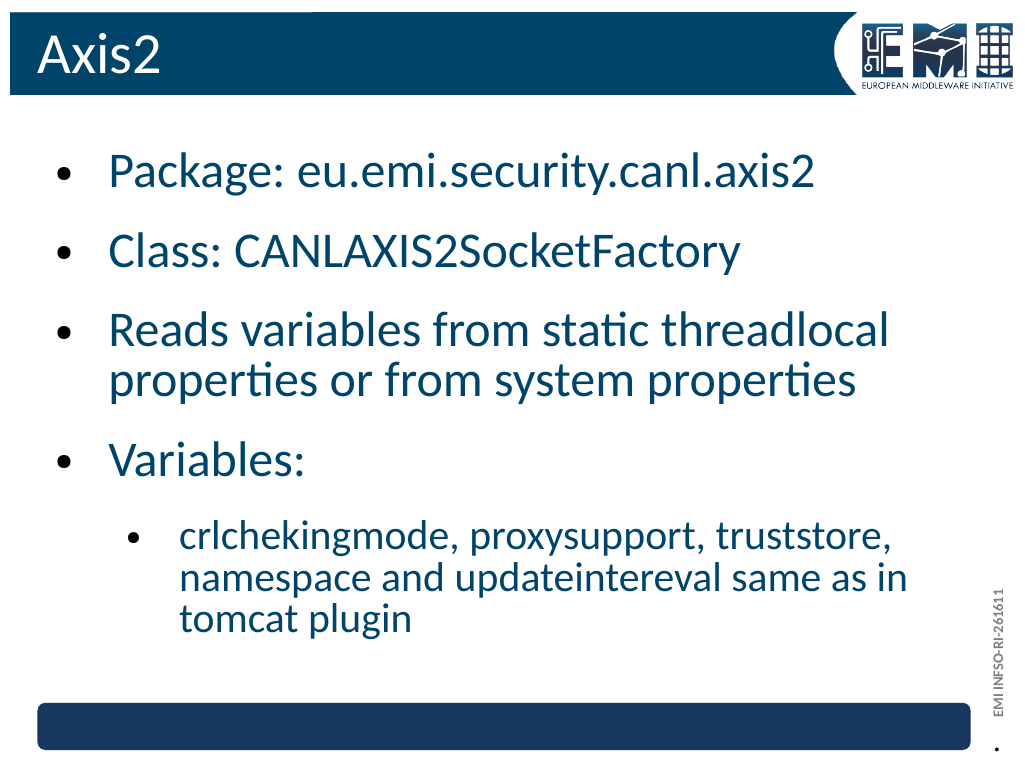

# Axis2
Package: eu.emi.security.canl.axis2
Class: CANLAXIS2SocketFactory
Reads variables from static threadlocal properties or from system properties
Variables:
crlchekingmode, proxysupport, truststore, namespace and updateintereval same as in tomcat plugin